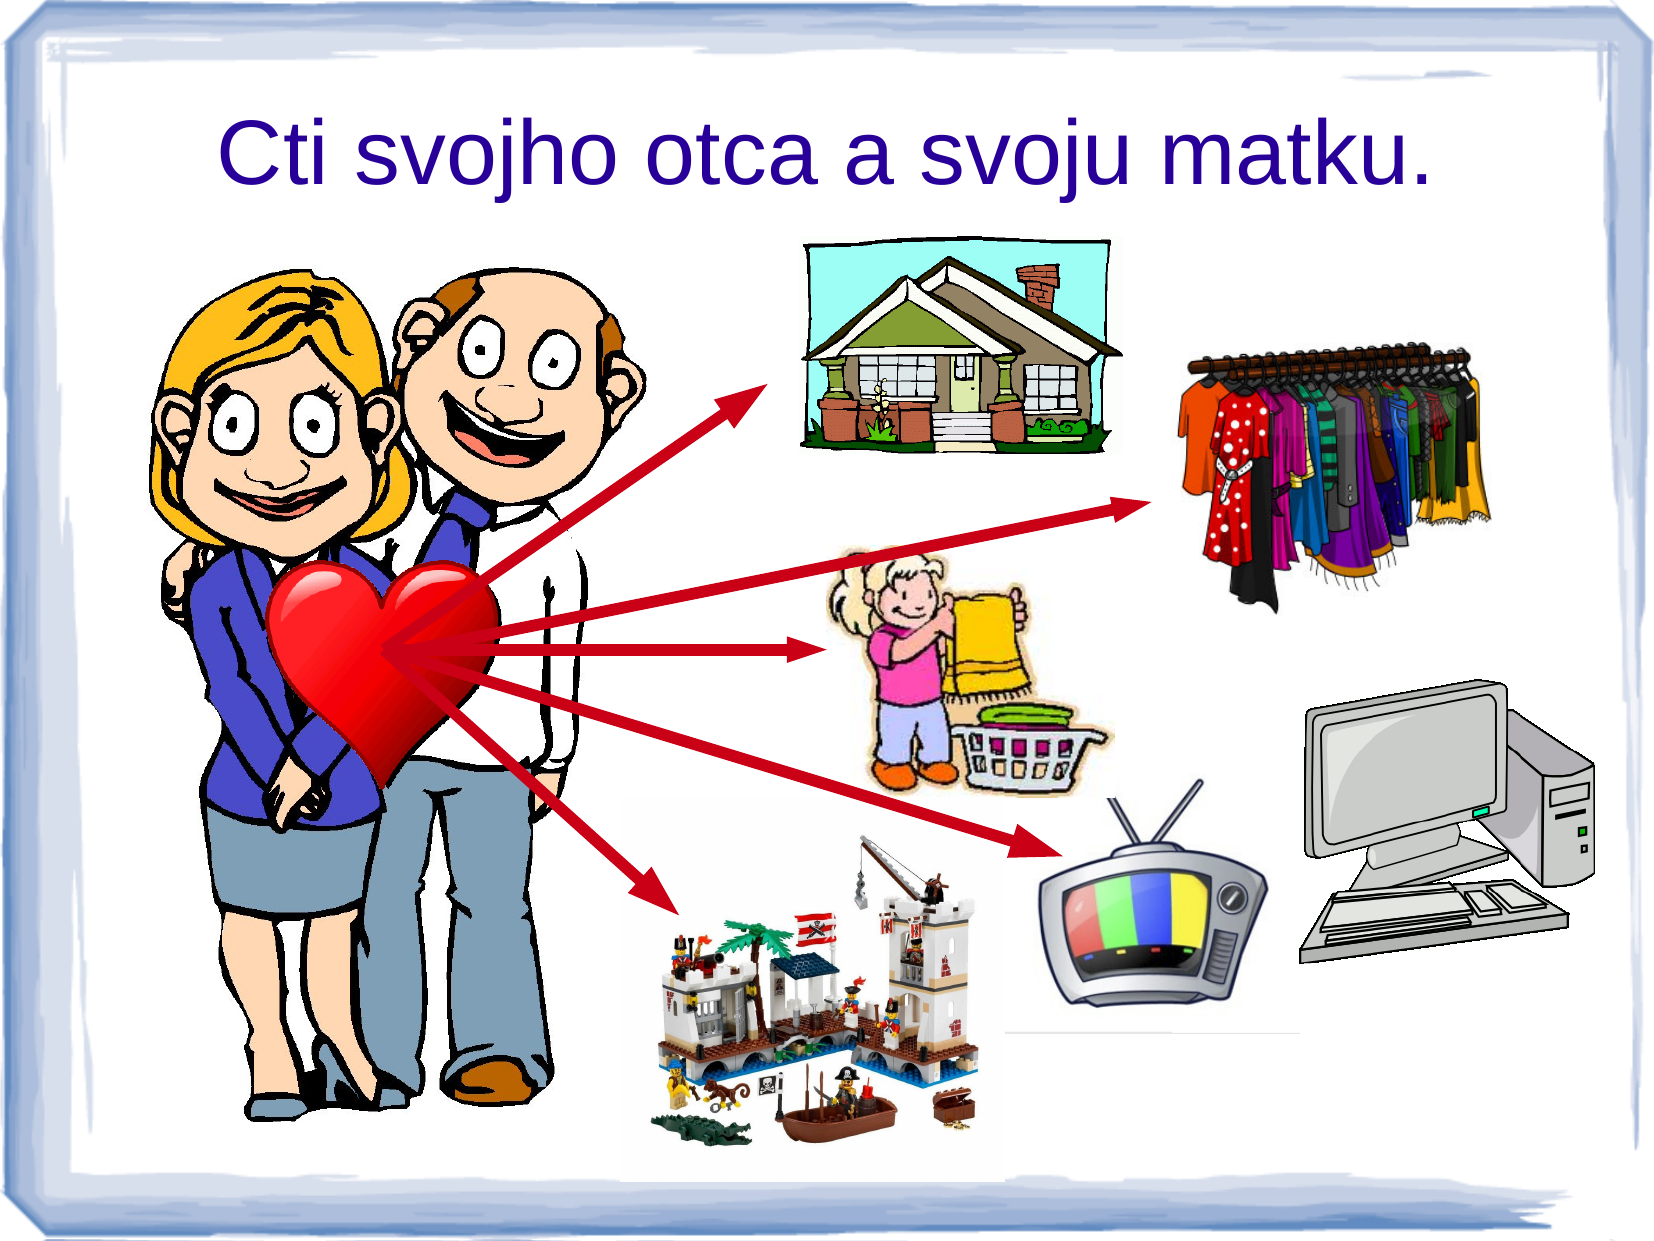

# Cti svojho otca a svoju matku.